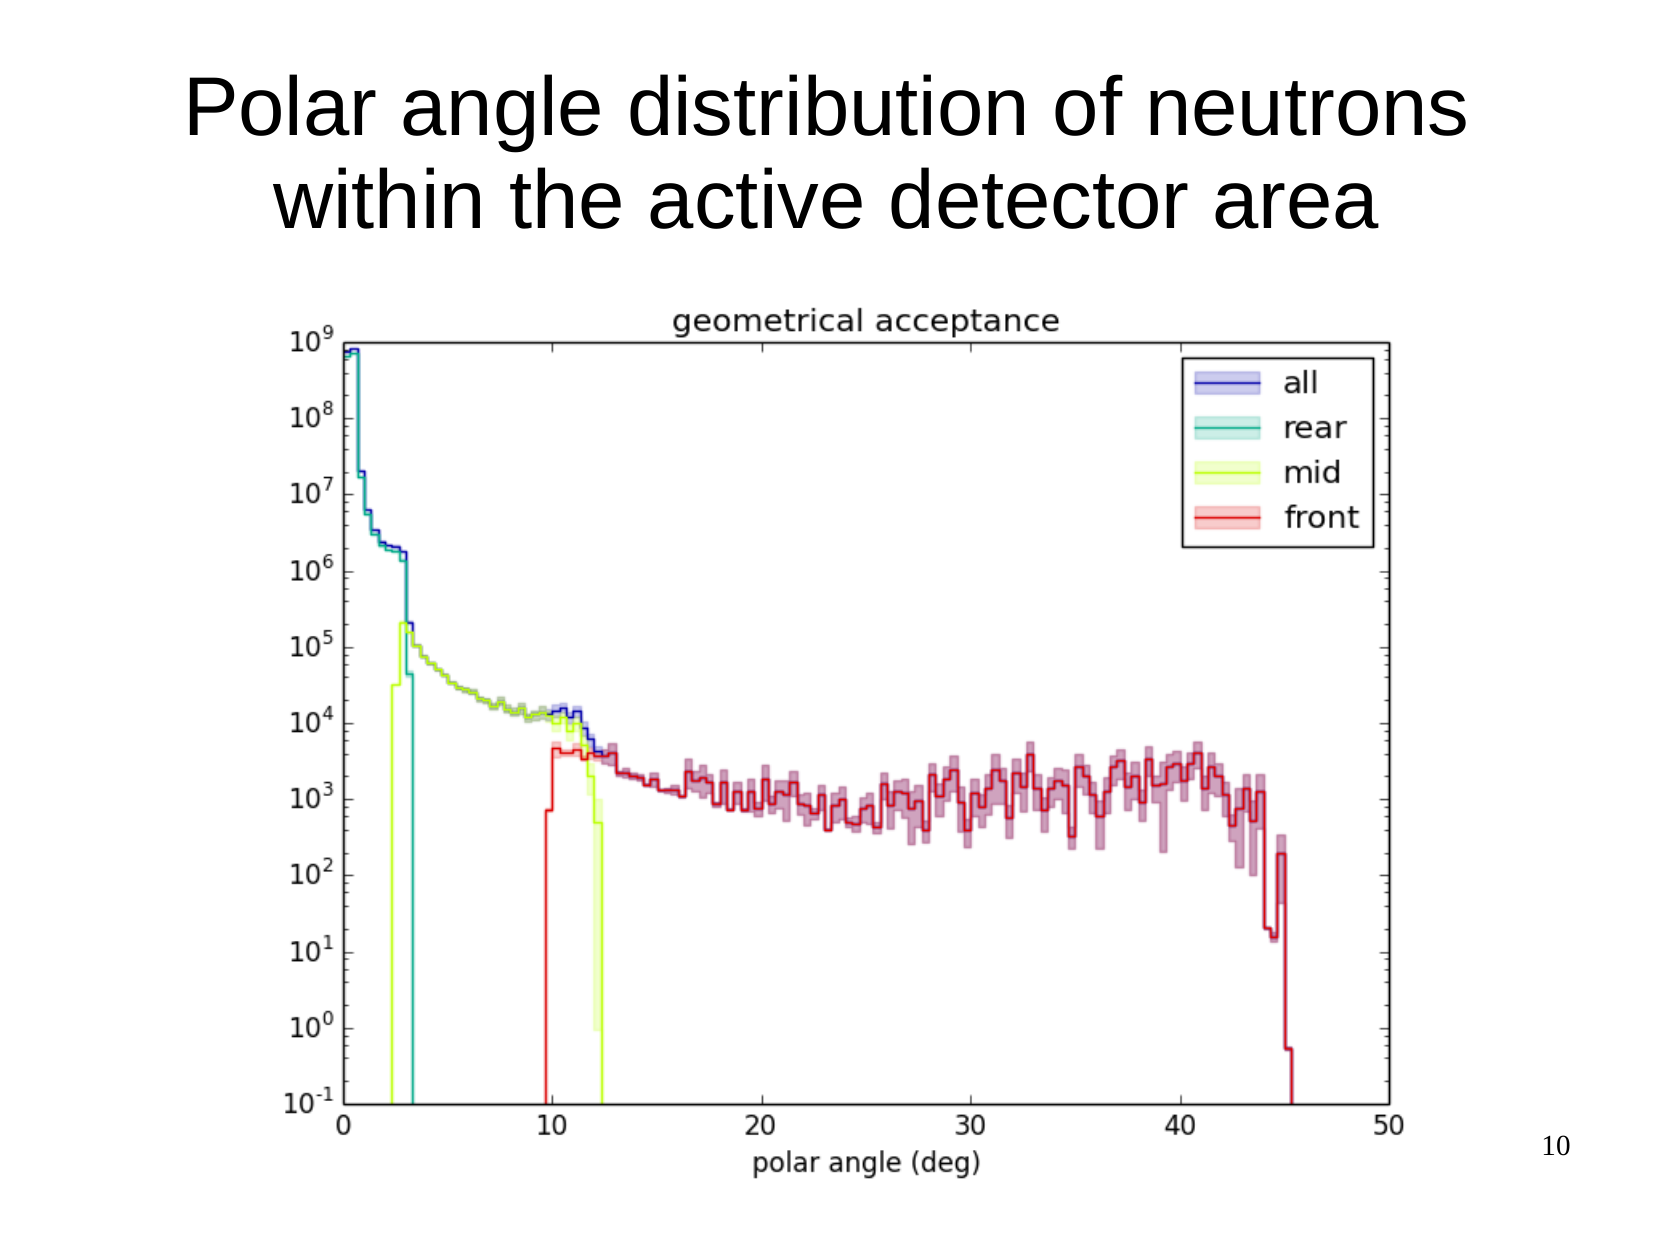

# Polar angle distribution of neutrons within the active detector area
10